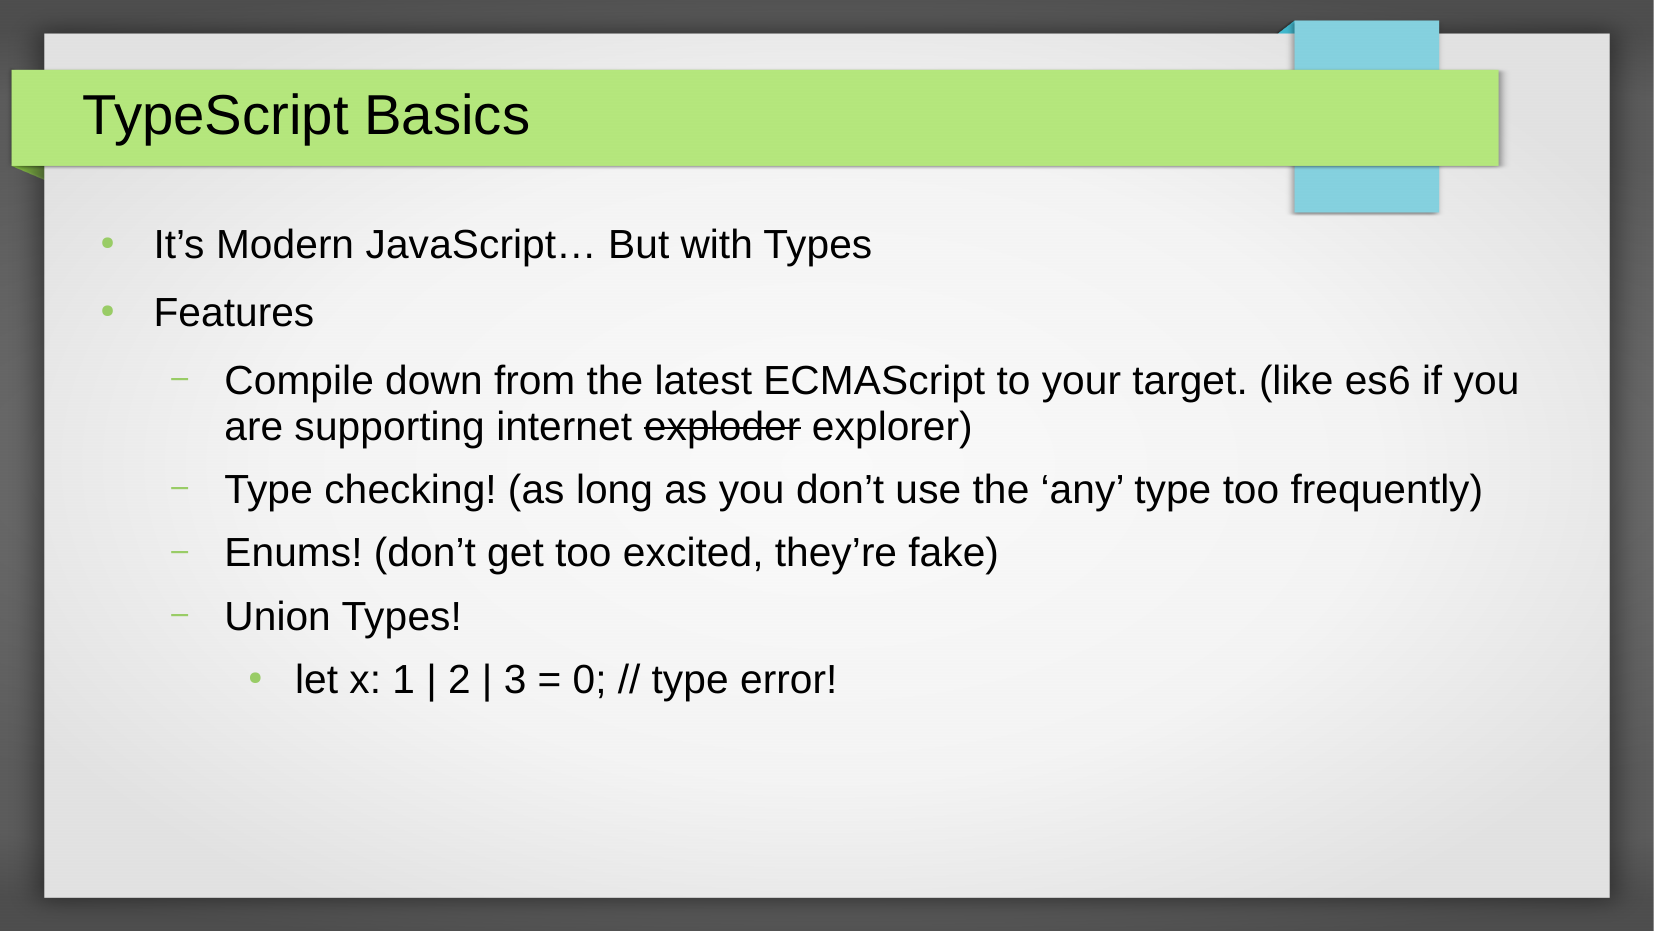

# TypeScript Basics
It’s Modern JavaScript… But with Types
Features
Compile down from the latest ECMAScript to your target. (like es6 if you are supporting internet exploder explorer)
Type checking! (as long as you don’t use the ‘any’ type too frequently)
Enums! (don’t get too excited, they’re fake)
Union Types!
let x: 1 | 2 | 3 = 0; // type error!